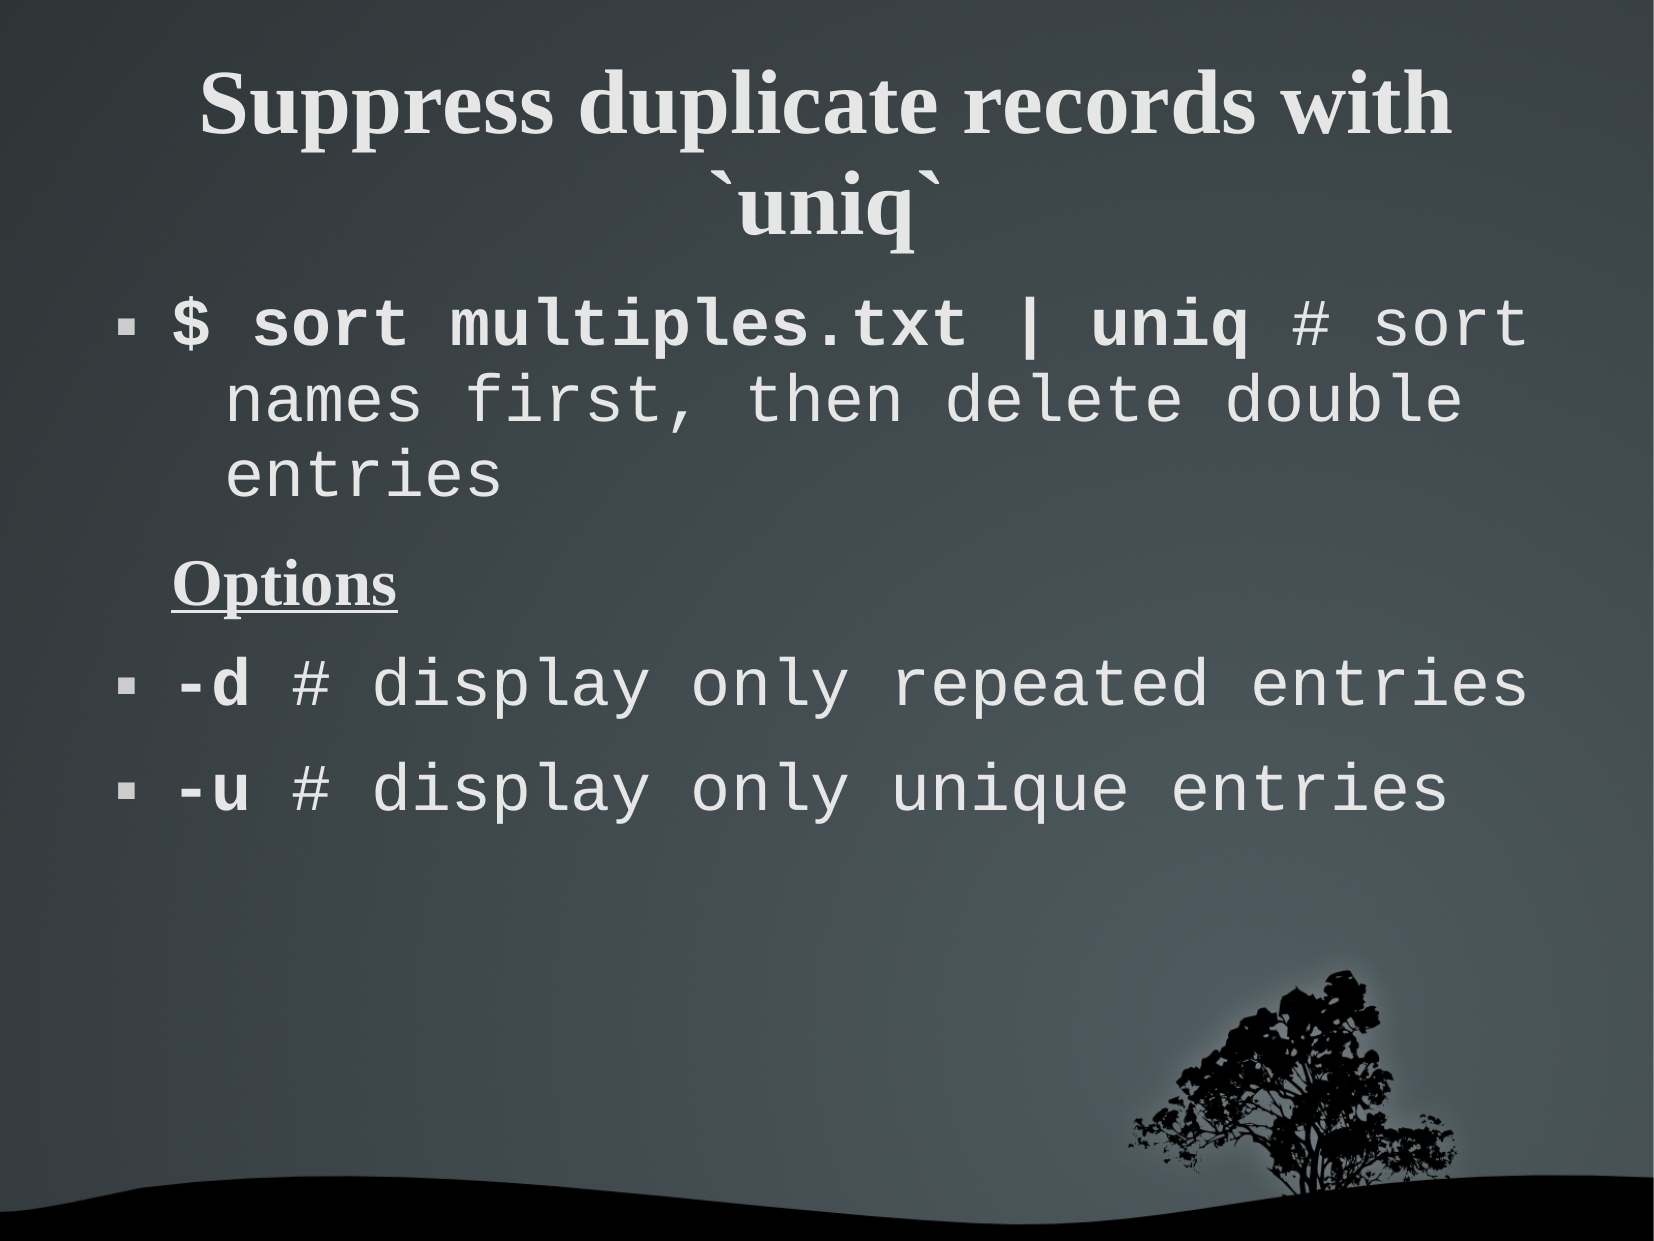

# Suppress duplicate records with `uniq`
$ sort multiples.txt | uniq # sort names first, then delete double entries
Options
-d # display only repeated entries
-u # display only unique entries